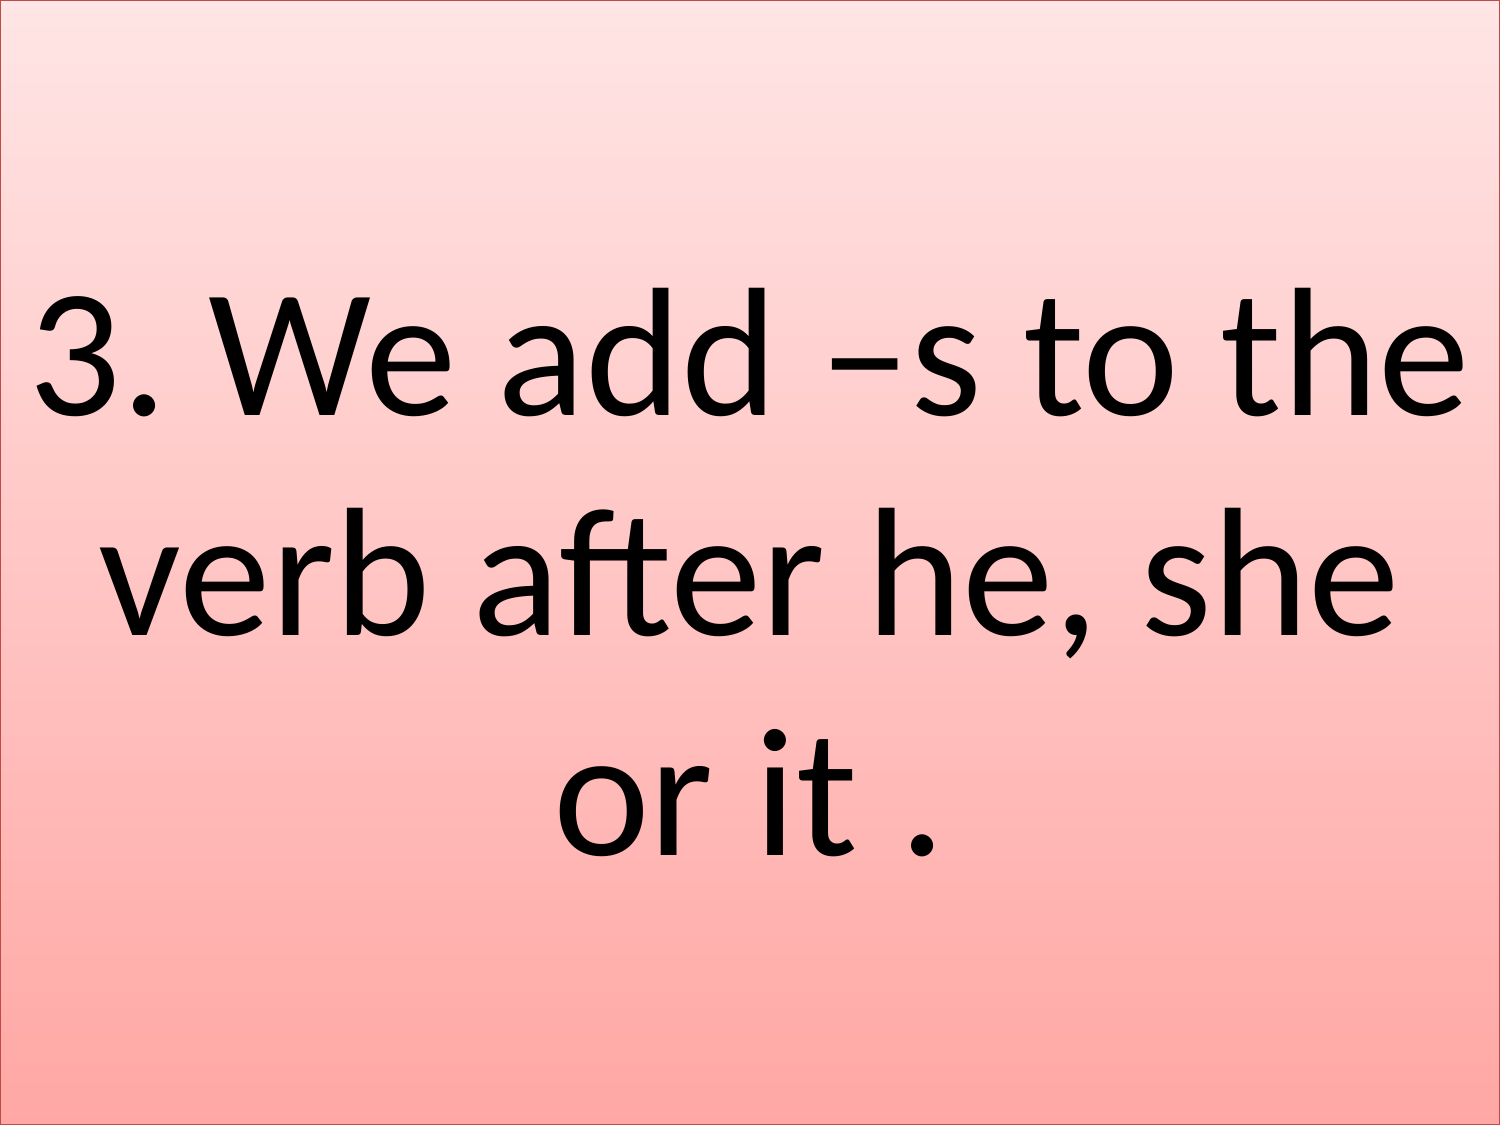

# 3. We add –s to the verb after he, she or it .